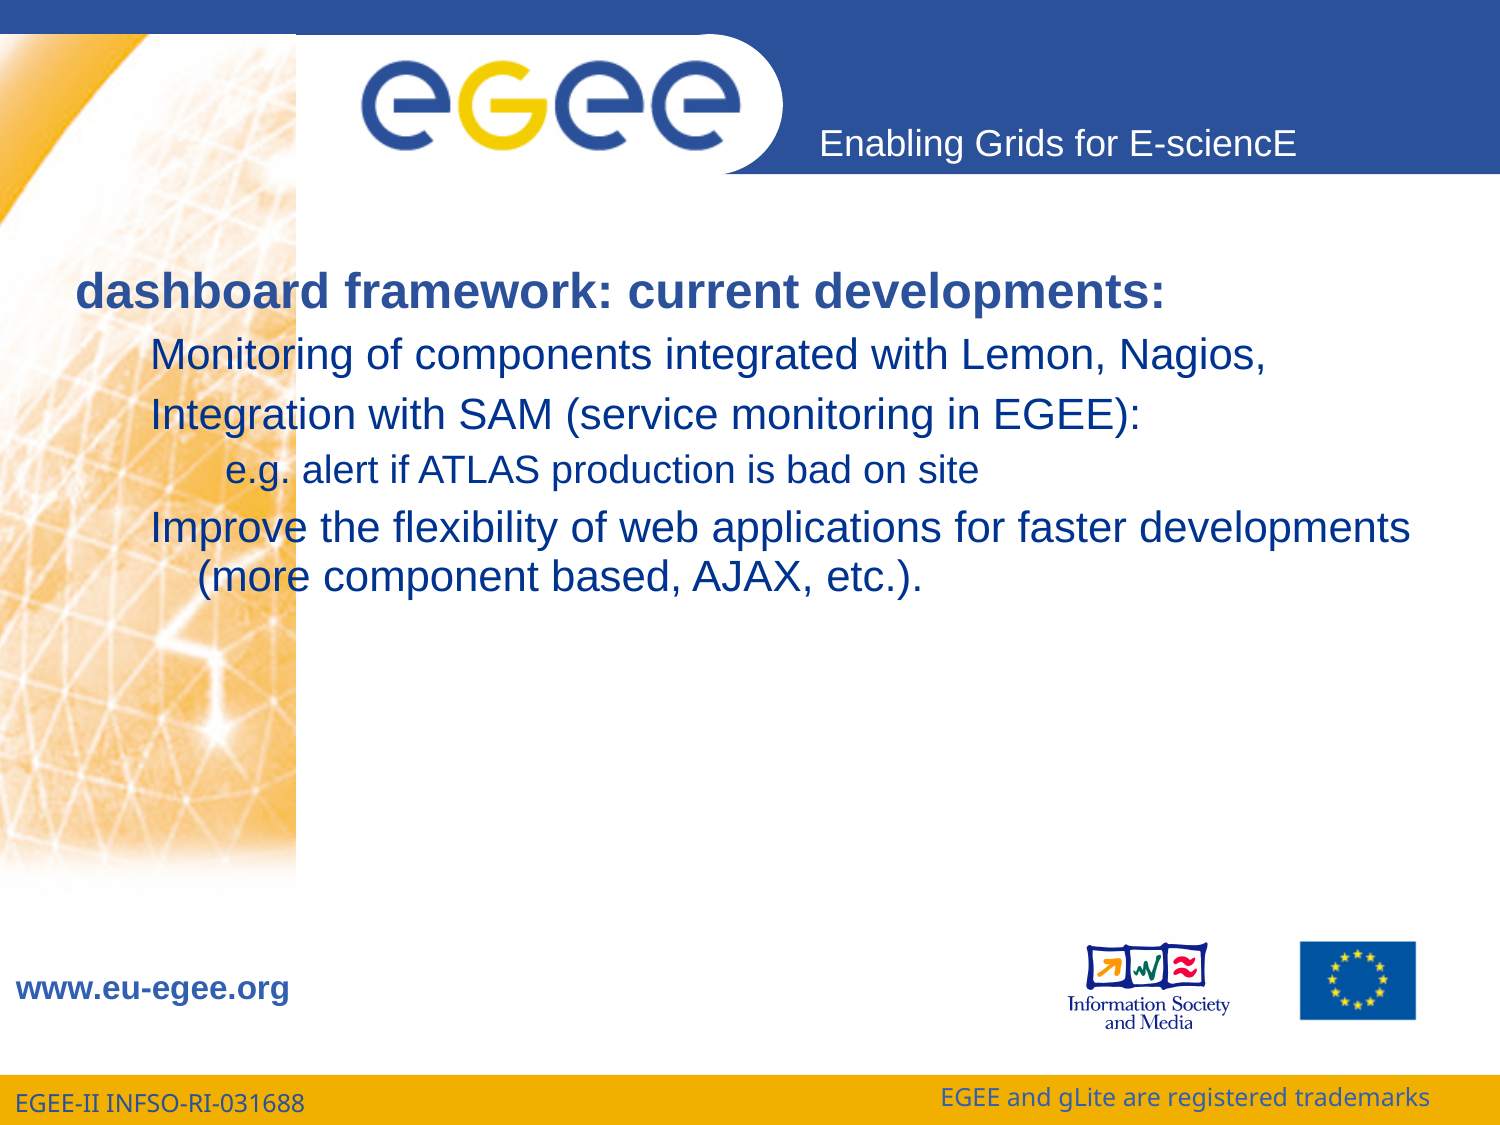

dashboard framework: current developments:
Monitoring of components integrated with Lemon, Nagios,
Integration with SAM (service monitoring in EGEE):
e.g. alert if ATLAS production is bad on site
Improve the flexibility of web applications for faster developments (more component based, AJAX, etc.).
#